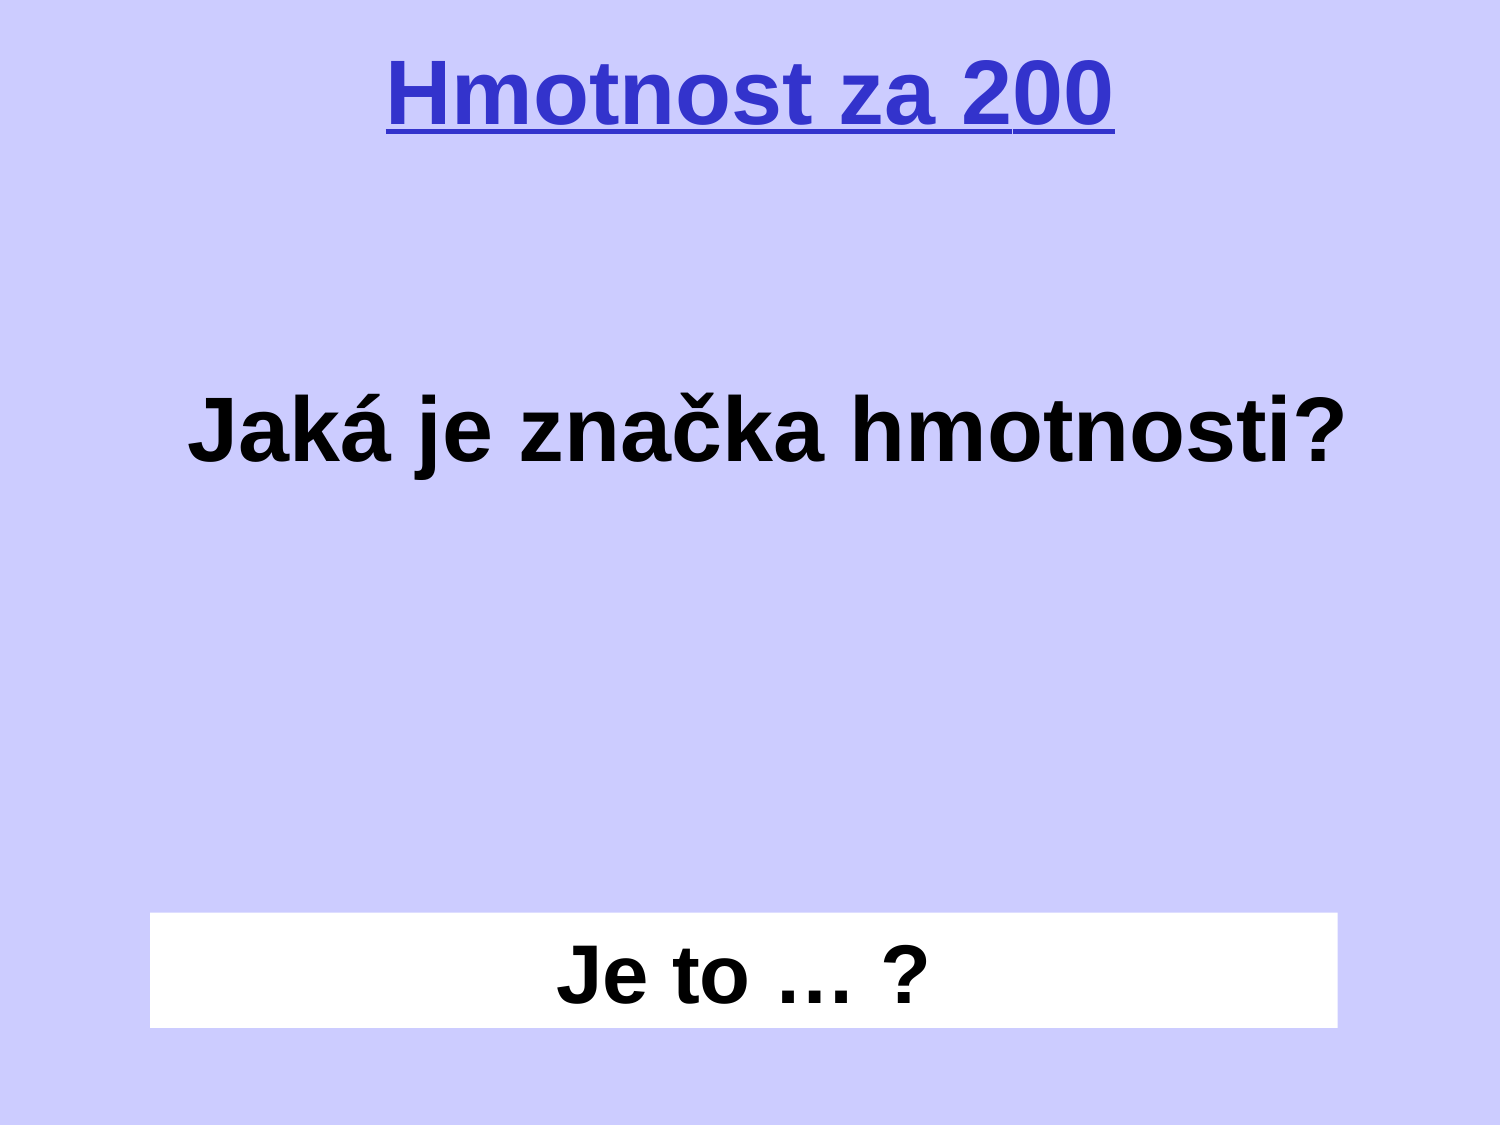

Hmotnost za 200
Jaká je značka hmotnosti?
Je to … ?